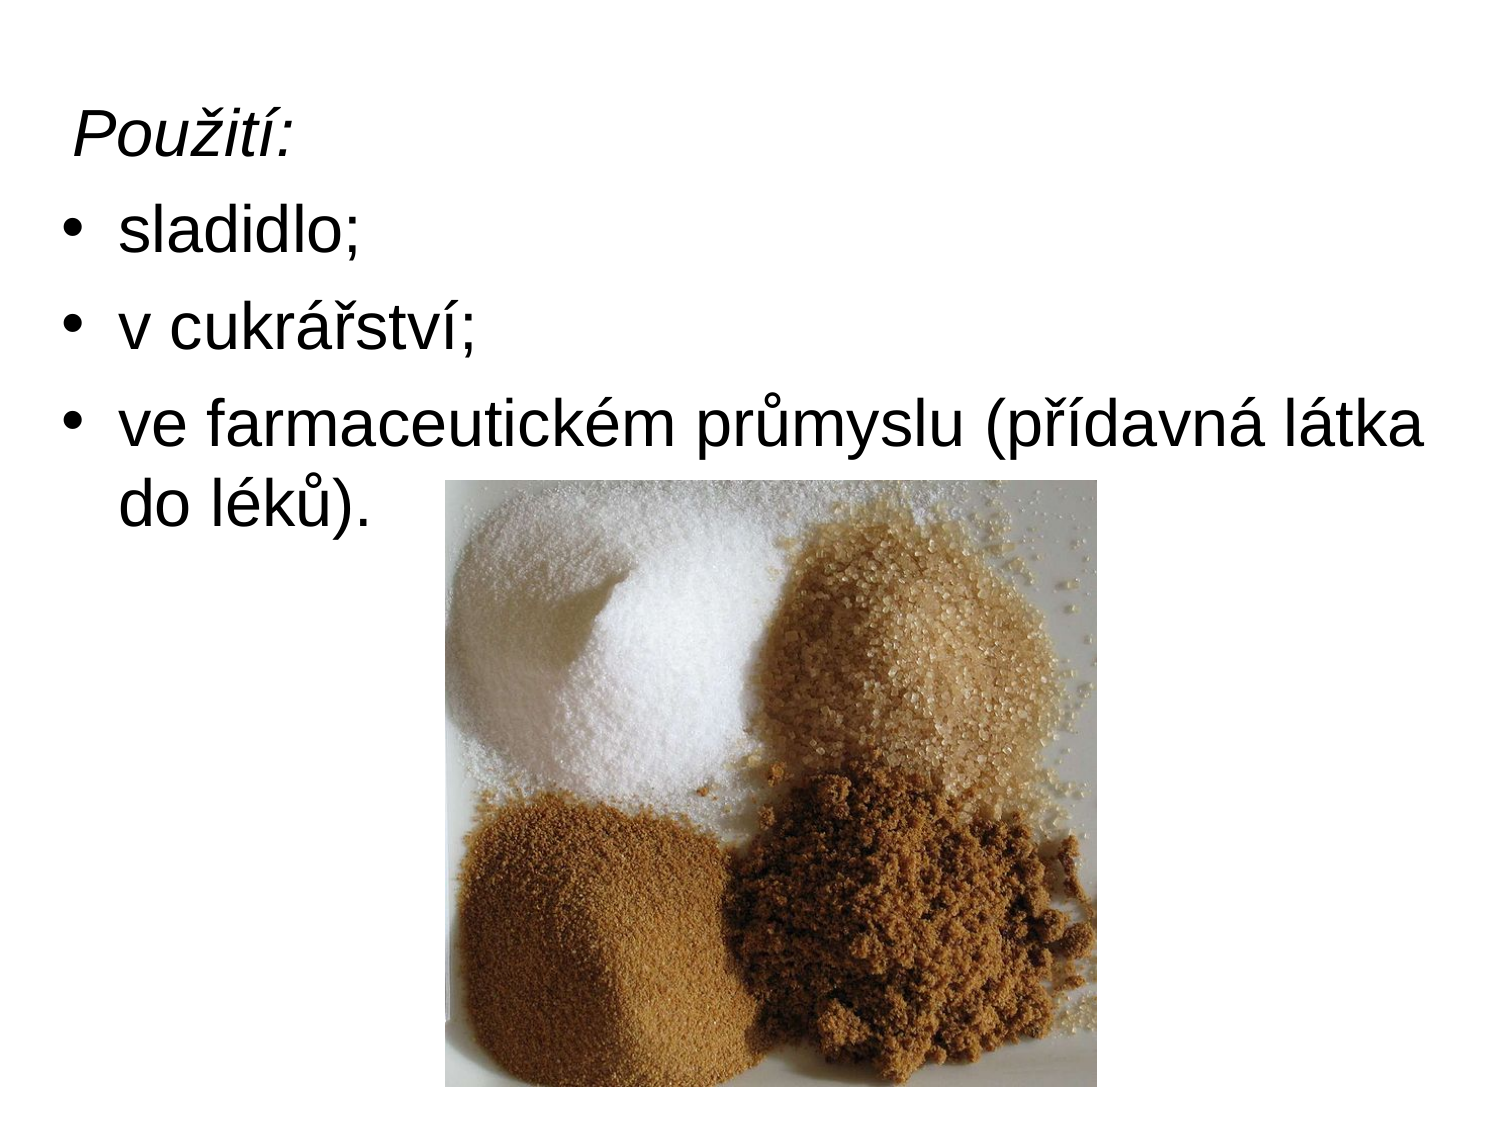

# Použití:
sladidlo;
v cukrářství;
ve farmaceutickém průmyslu (přídavná látka do léků).